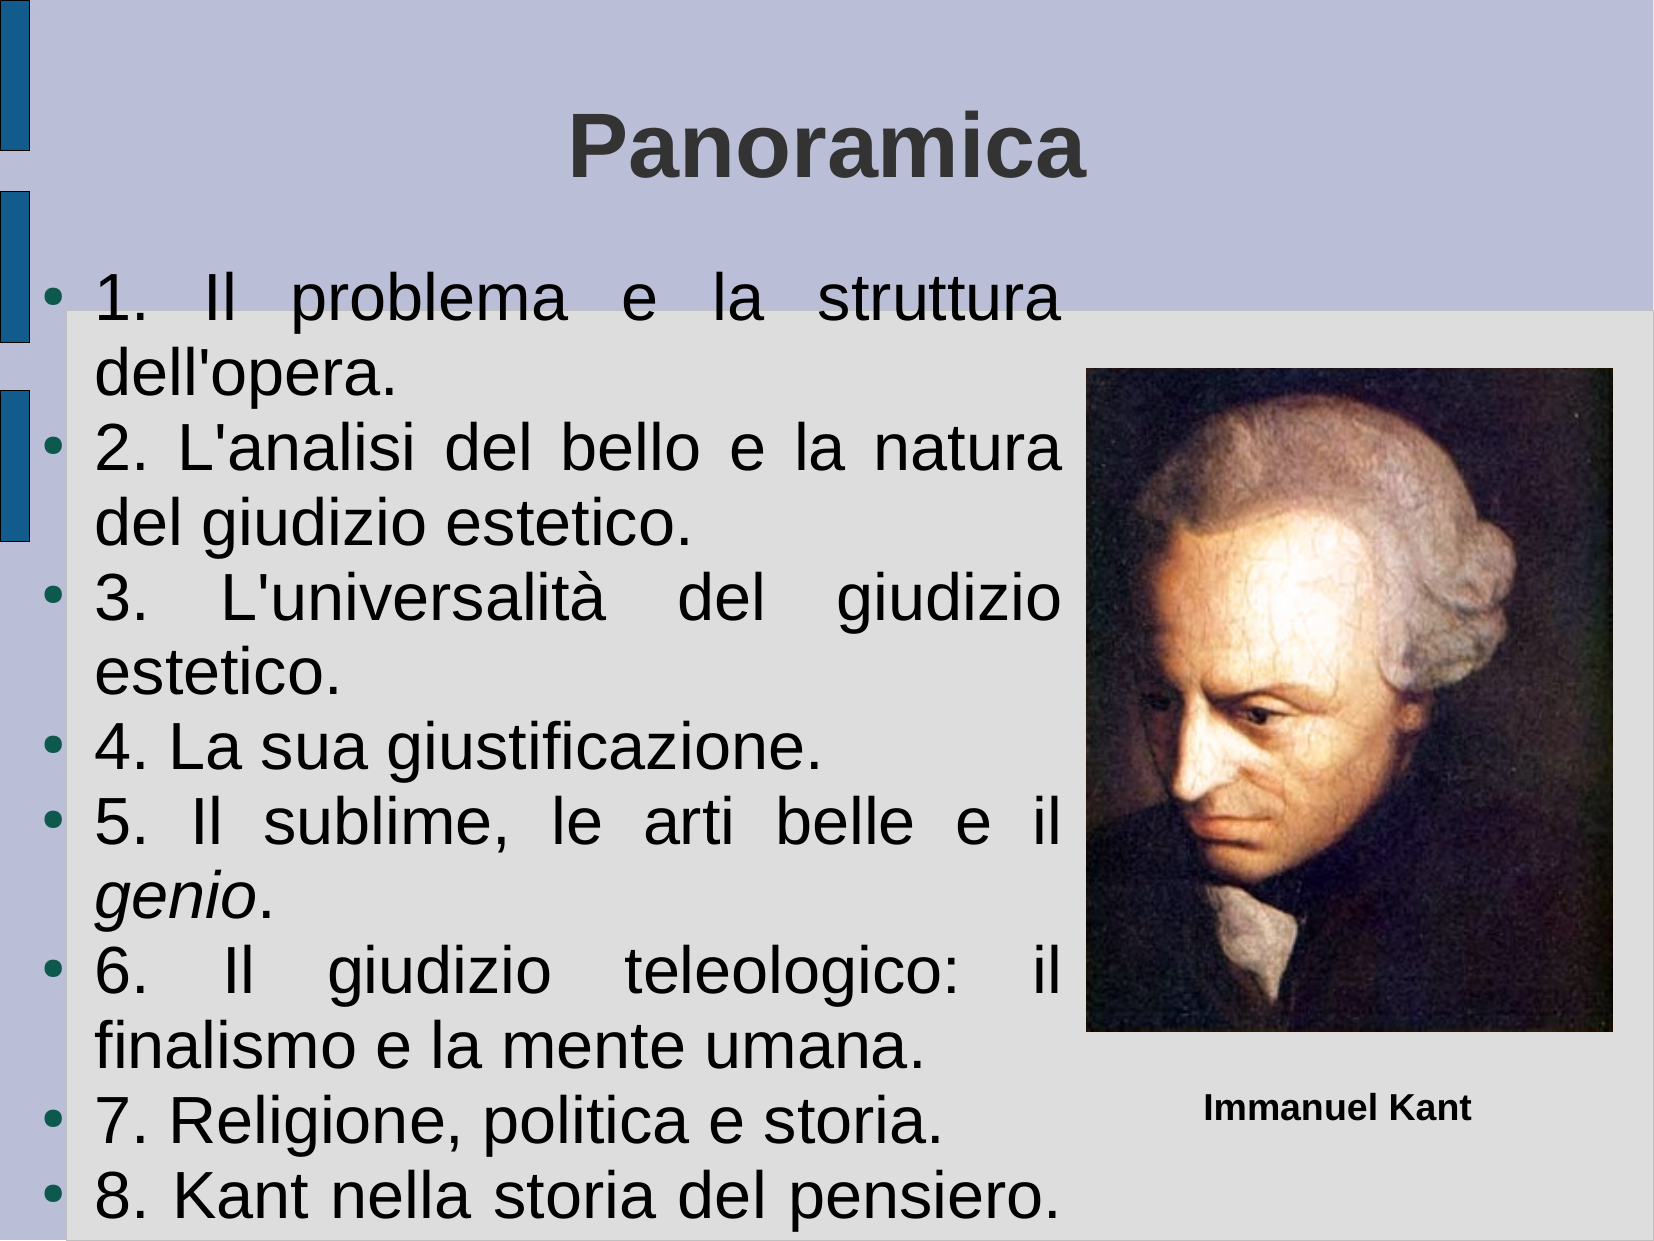

# Panoramica
1. Il problema e la struttura dell'opera.
2. L'analisi del bello e la natura del giudizio estetico.
3. L'universalità del giudizio estetico.
4. La sua giustificazione.
5. Il sublime, le arti belle e il genio.
6. Il giudizio teleologico: il finalismo e la mente umana.
7. Religione, politica e storia.
8. Kant nella storia del pensiero.
Immanuel Kant